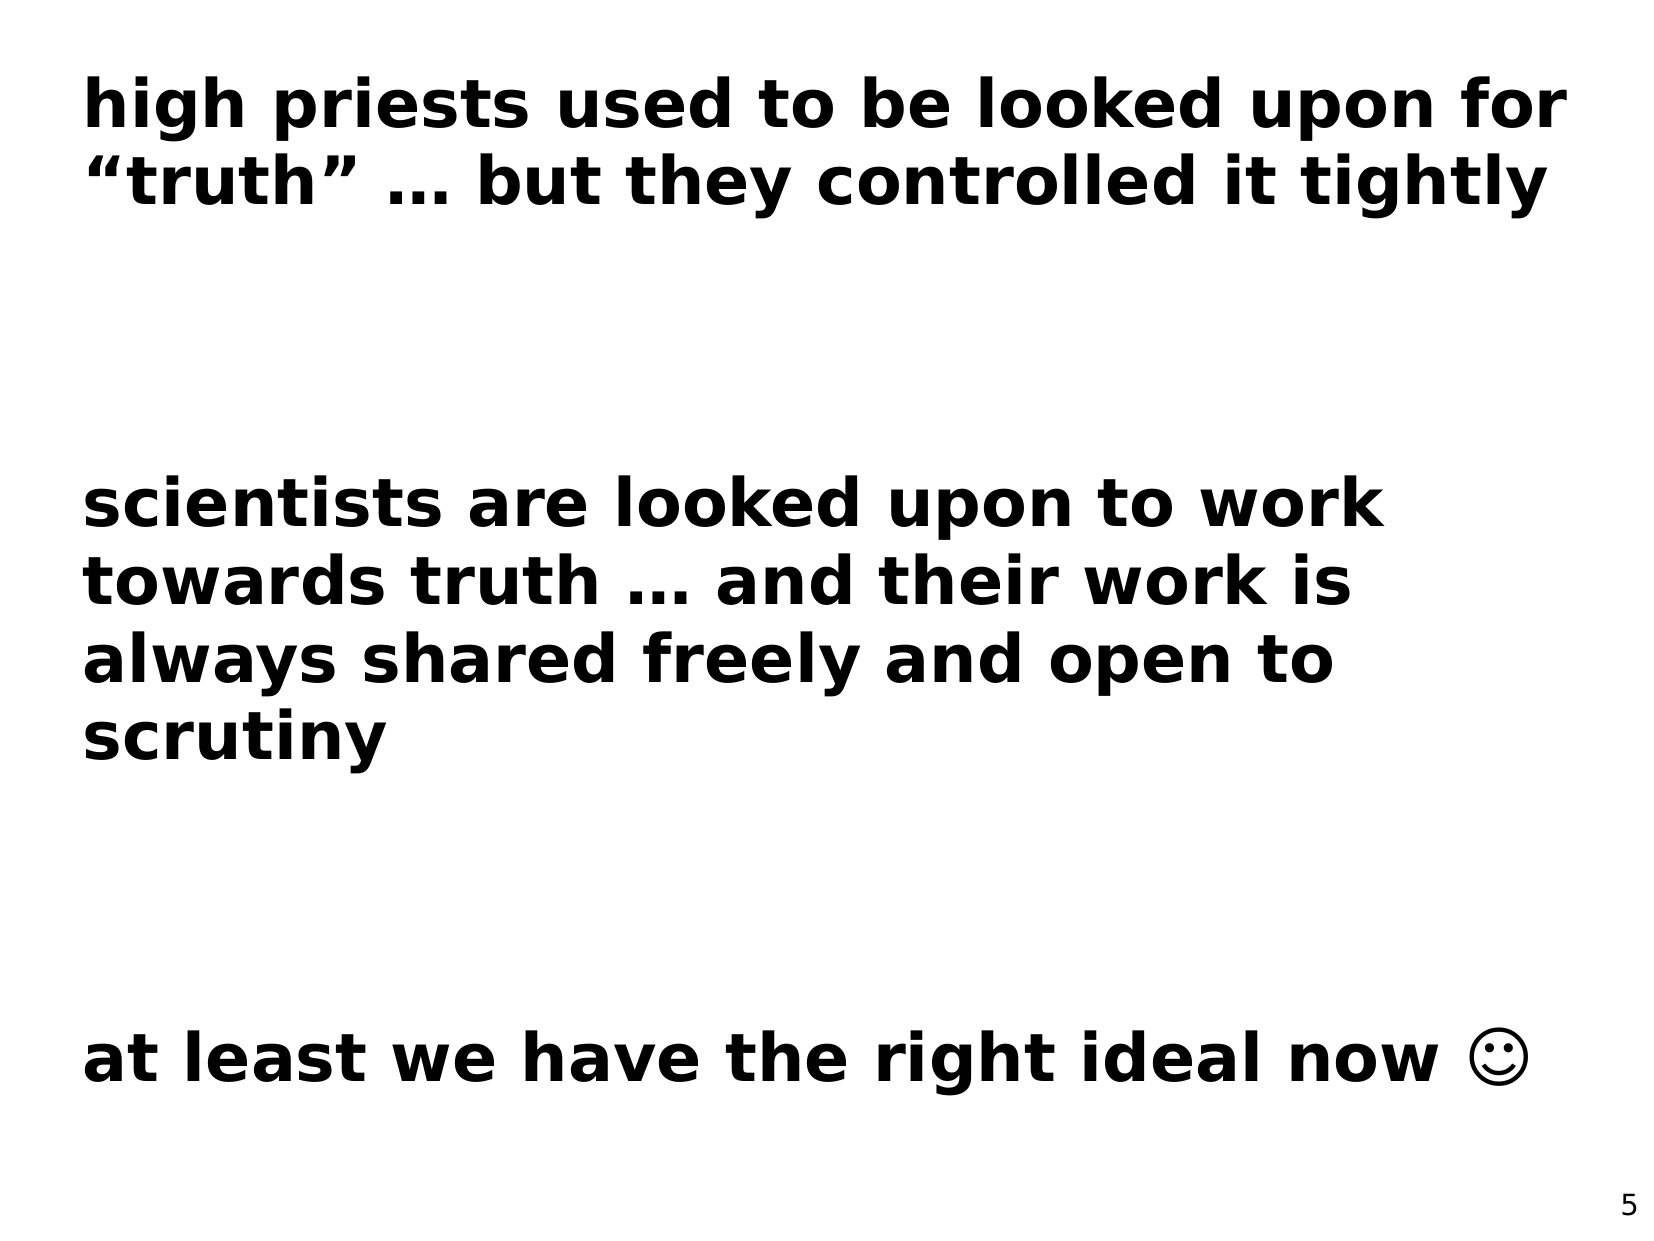

# high priests used to be looked upon for “truth” … but they controlled it tightly
scientists are looked upon to work towards truth … and their work is always shared freely and open to scrutiny
at least we have the right ideal now ☺